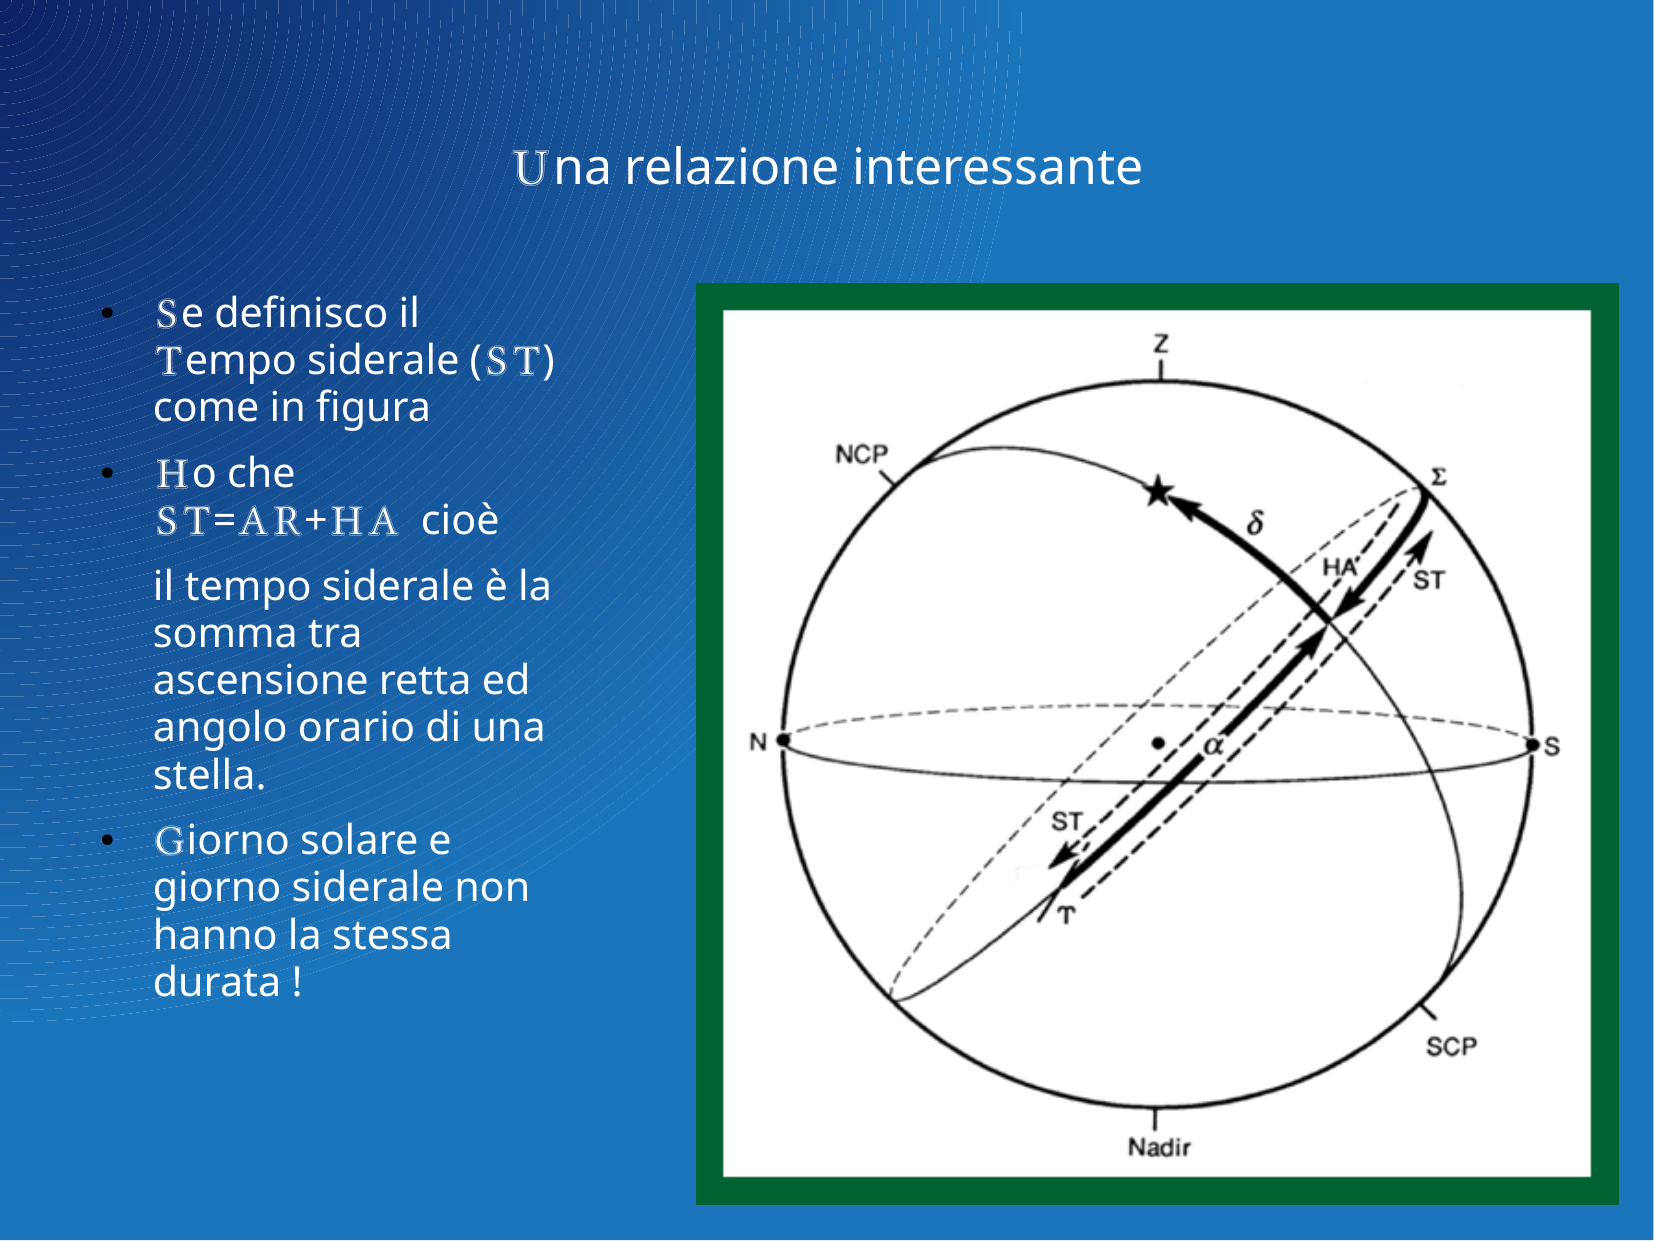

# Una relazione interessante
Se definisco il Tempo siderale (ST) come in figura
Ho che ST=AR+HA cioè
il tempo siderale è la somma tra ascensione retta ed angolo orario di una stella.
Giorno solare e giorno siderale non hanno la stessa durata !